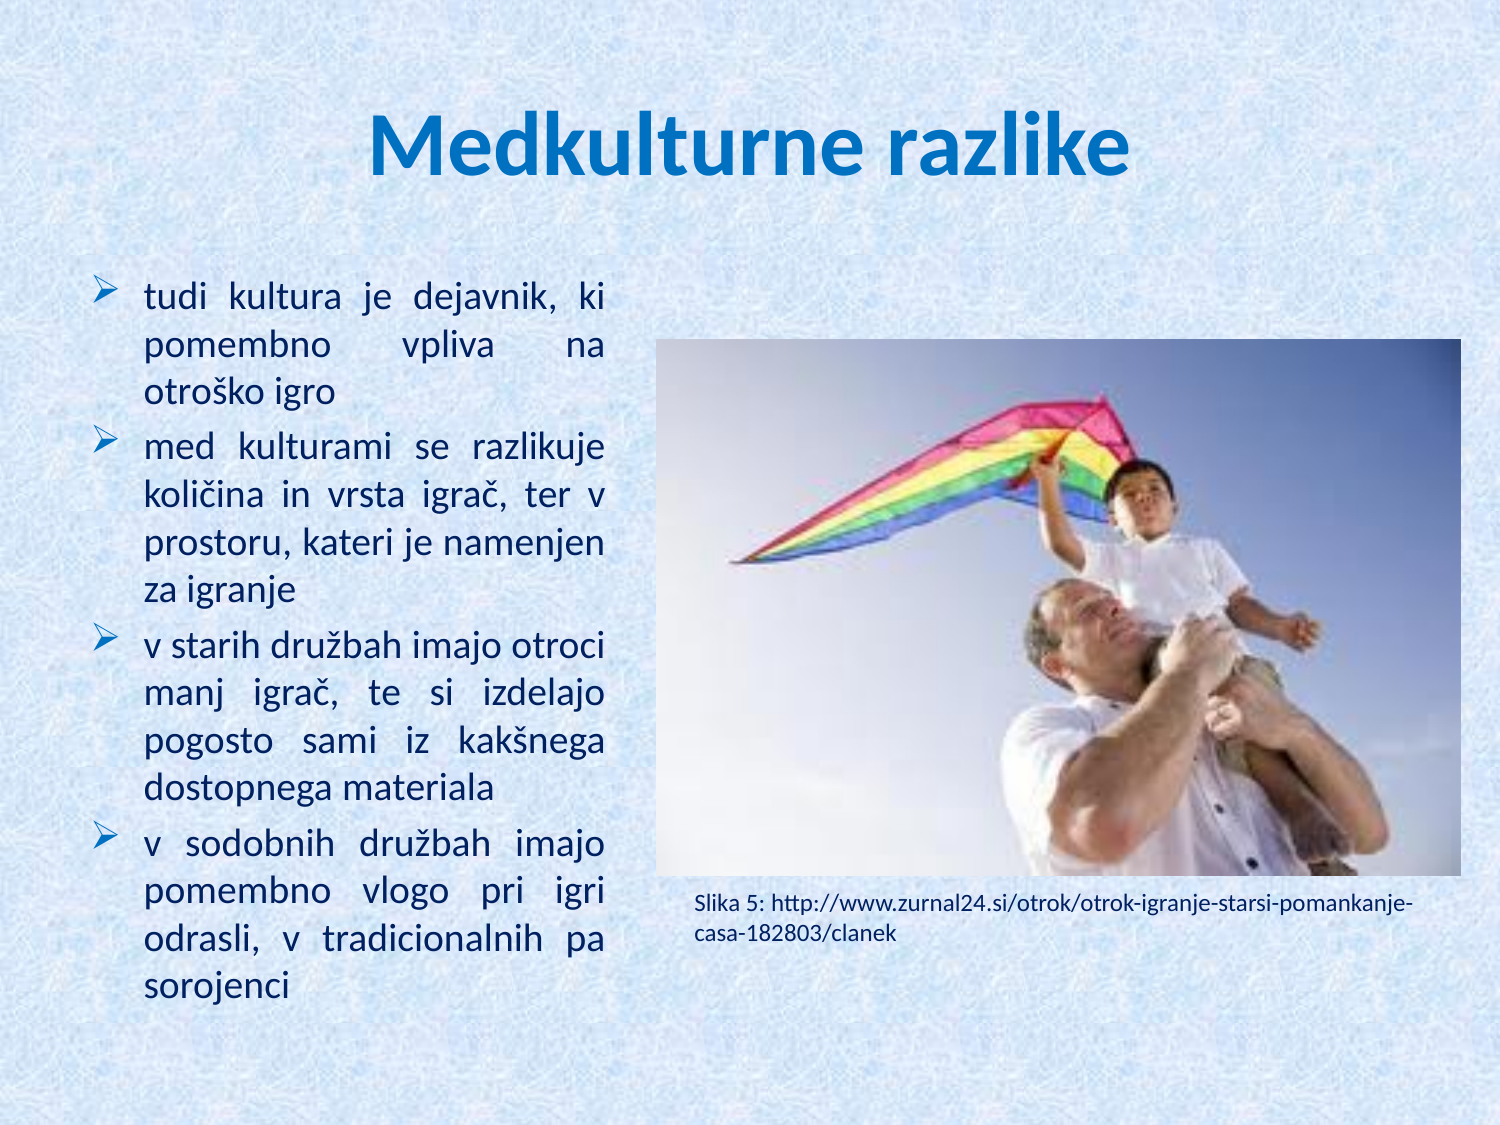

# Medkulturne razlike
tudi kultura je dejavnik, ki pomembno vpliva na otroško igro
med kulturami se razlikuje količina in vrsta igrač, ter v prostoru, kateri je namenjen za igranje
v starih družbah imajo otroci manj igrač, te si izdelajo pogosto sami iz kakšnega dostopnega materiala
v sodobnih družbah imajo pomembno vlogo pri igri odrasli, v tradicionalnih pa sorojenci
Slika 5: http://www.zurnal24.si/otrok/otrok-igranje-starsi-pomankanje-casa-182803/clanek